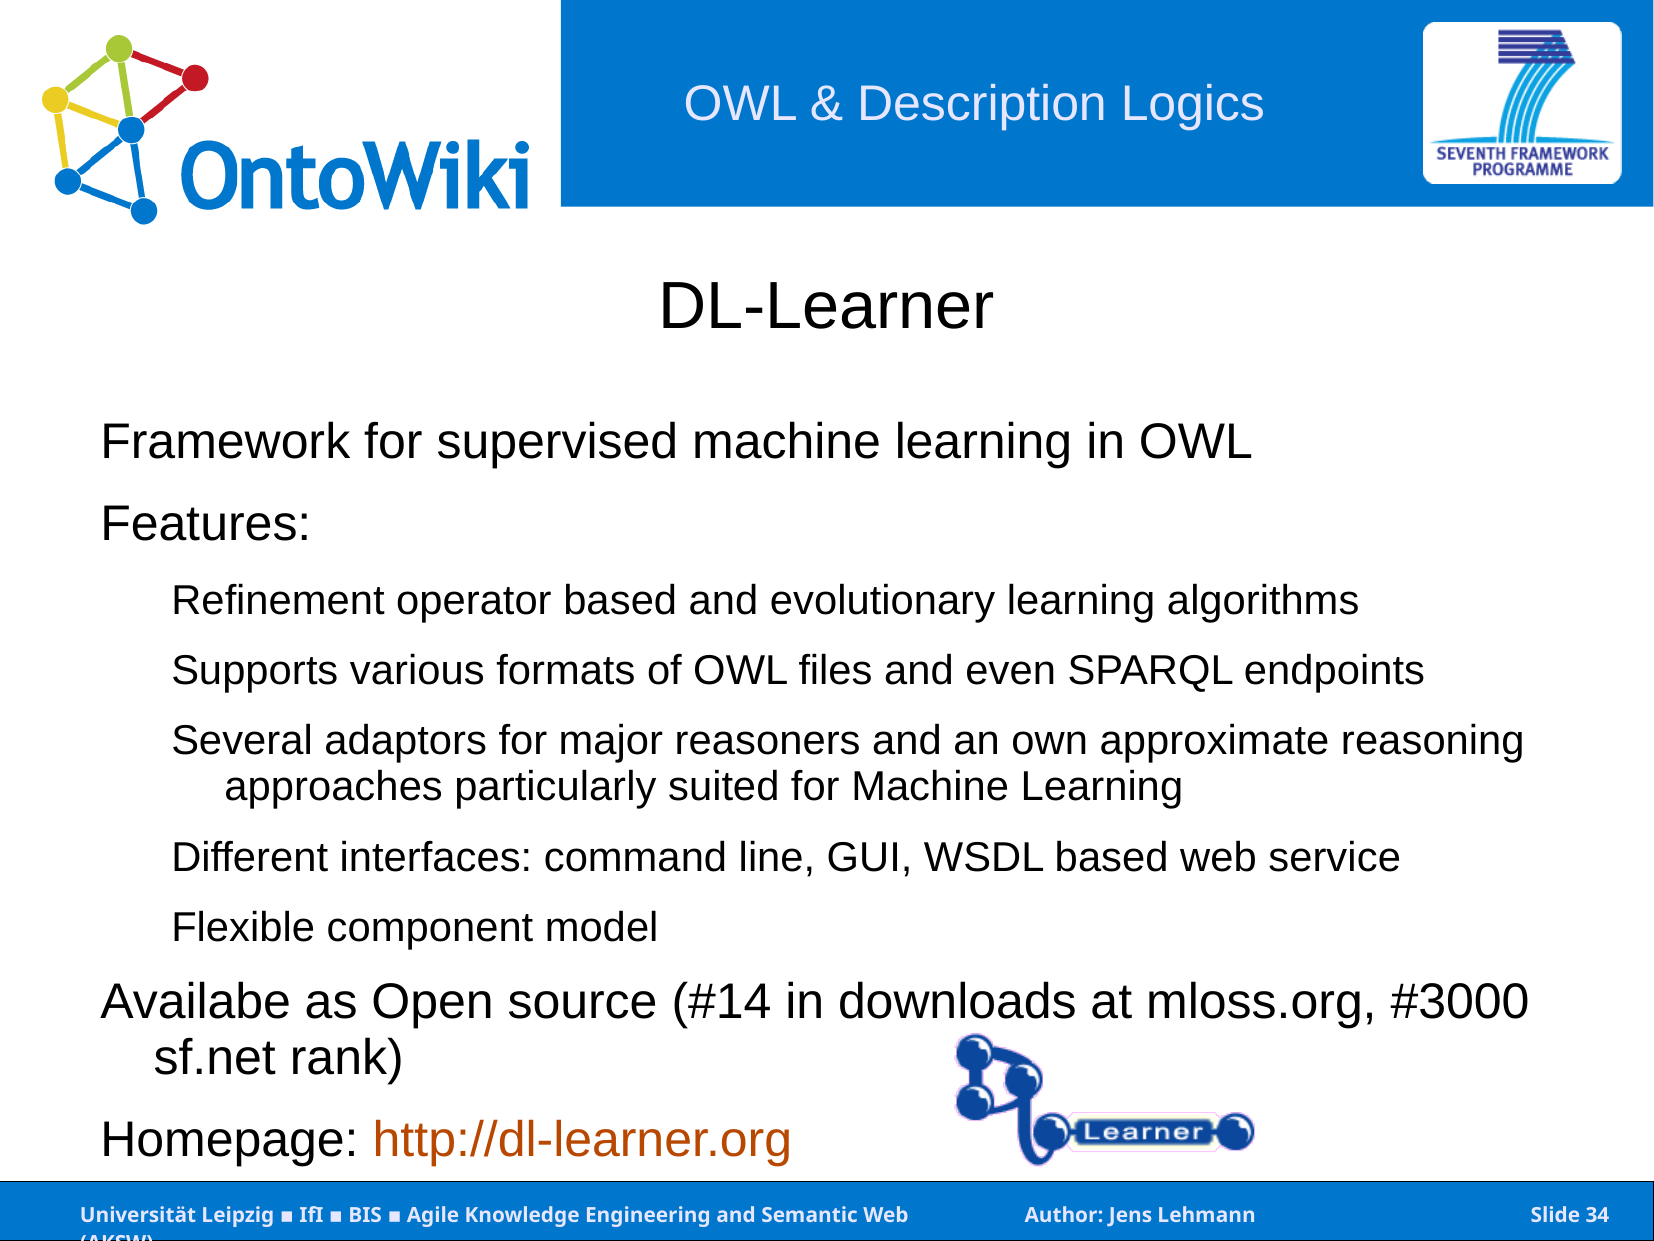

# DL-Learner
Framework for supervised machine learning in OWL
Features:
Refinement operator based and evolutionary learning algorithms
Supports various formats of OWL files and even SPARQL endpoints
Several adaptors for major reasoners and an own approximate reasoning approaches particularly suited for Machine Learning
Different interfaces: command line, GUI, WSDL based web service
Flexible component model
Availabe as Open source (#14 in downloads at mloss.org, #3000 sf.net rank)
Homepage: http://dl-learner.org